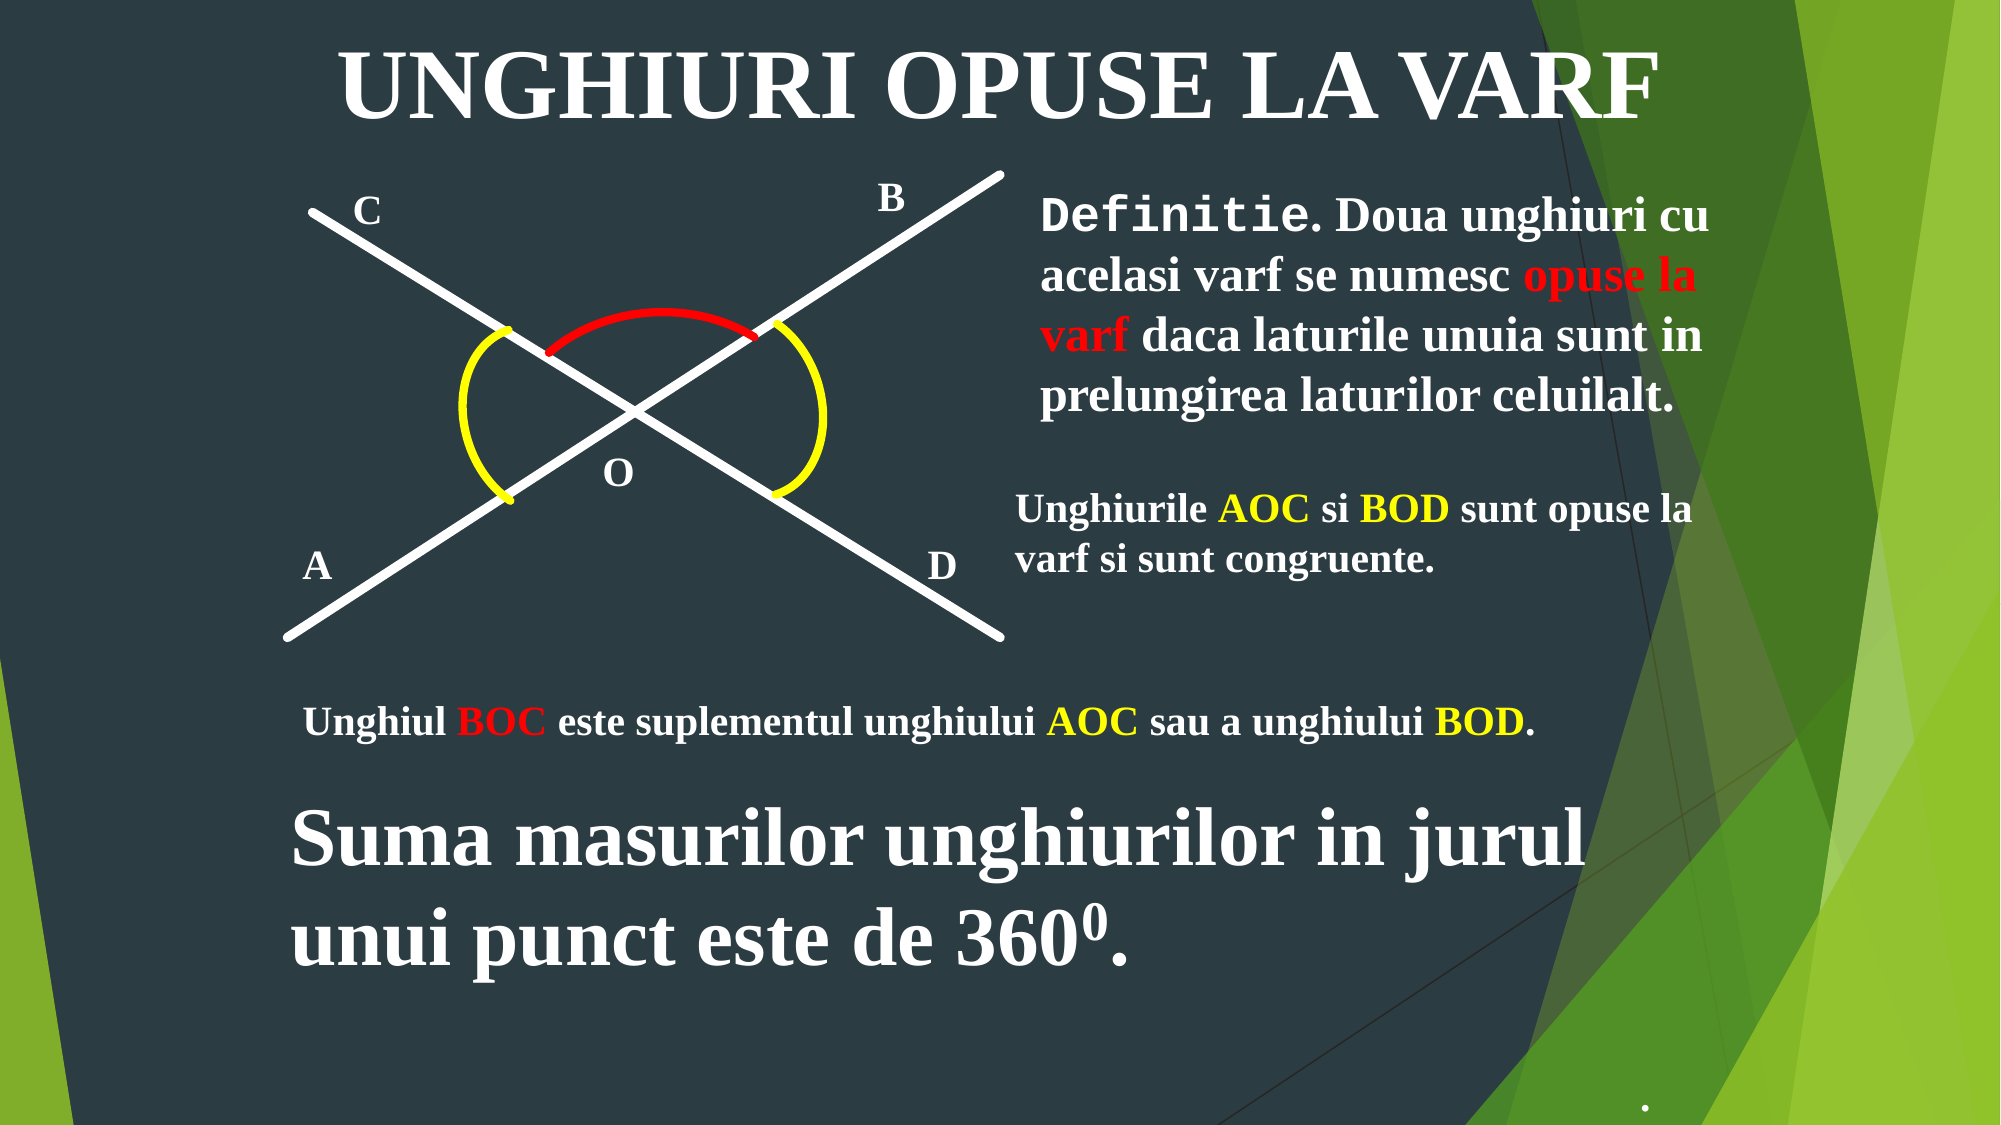

UNGHIURI OPUSE LA VARF
B
Definitie. Doua unghiuri cu acelasi varf se numesc opuse la varf daca laturile unuia sunt in prelungirea laturilor celuilalt.
C
O
Unghiurile AOC si BOD sunt opuse la varf si sunt congruente.
A
D
Unghiul BOC este suplementul unghiului AOC sau a unghiului BOD.
Suma masurilor unghiurilor in jurul unui punct este de 3600.
.